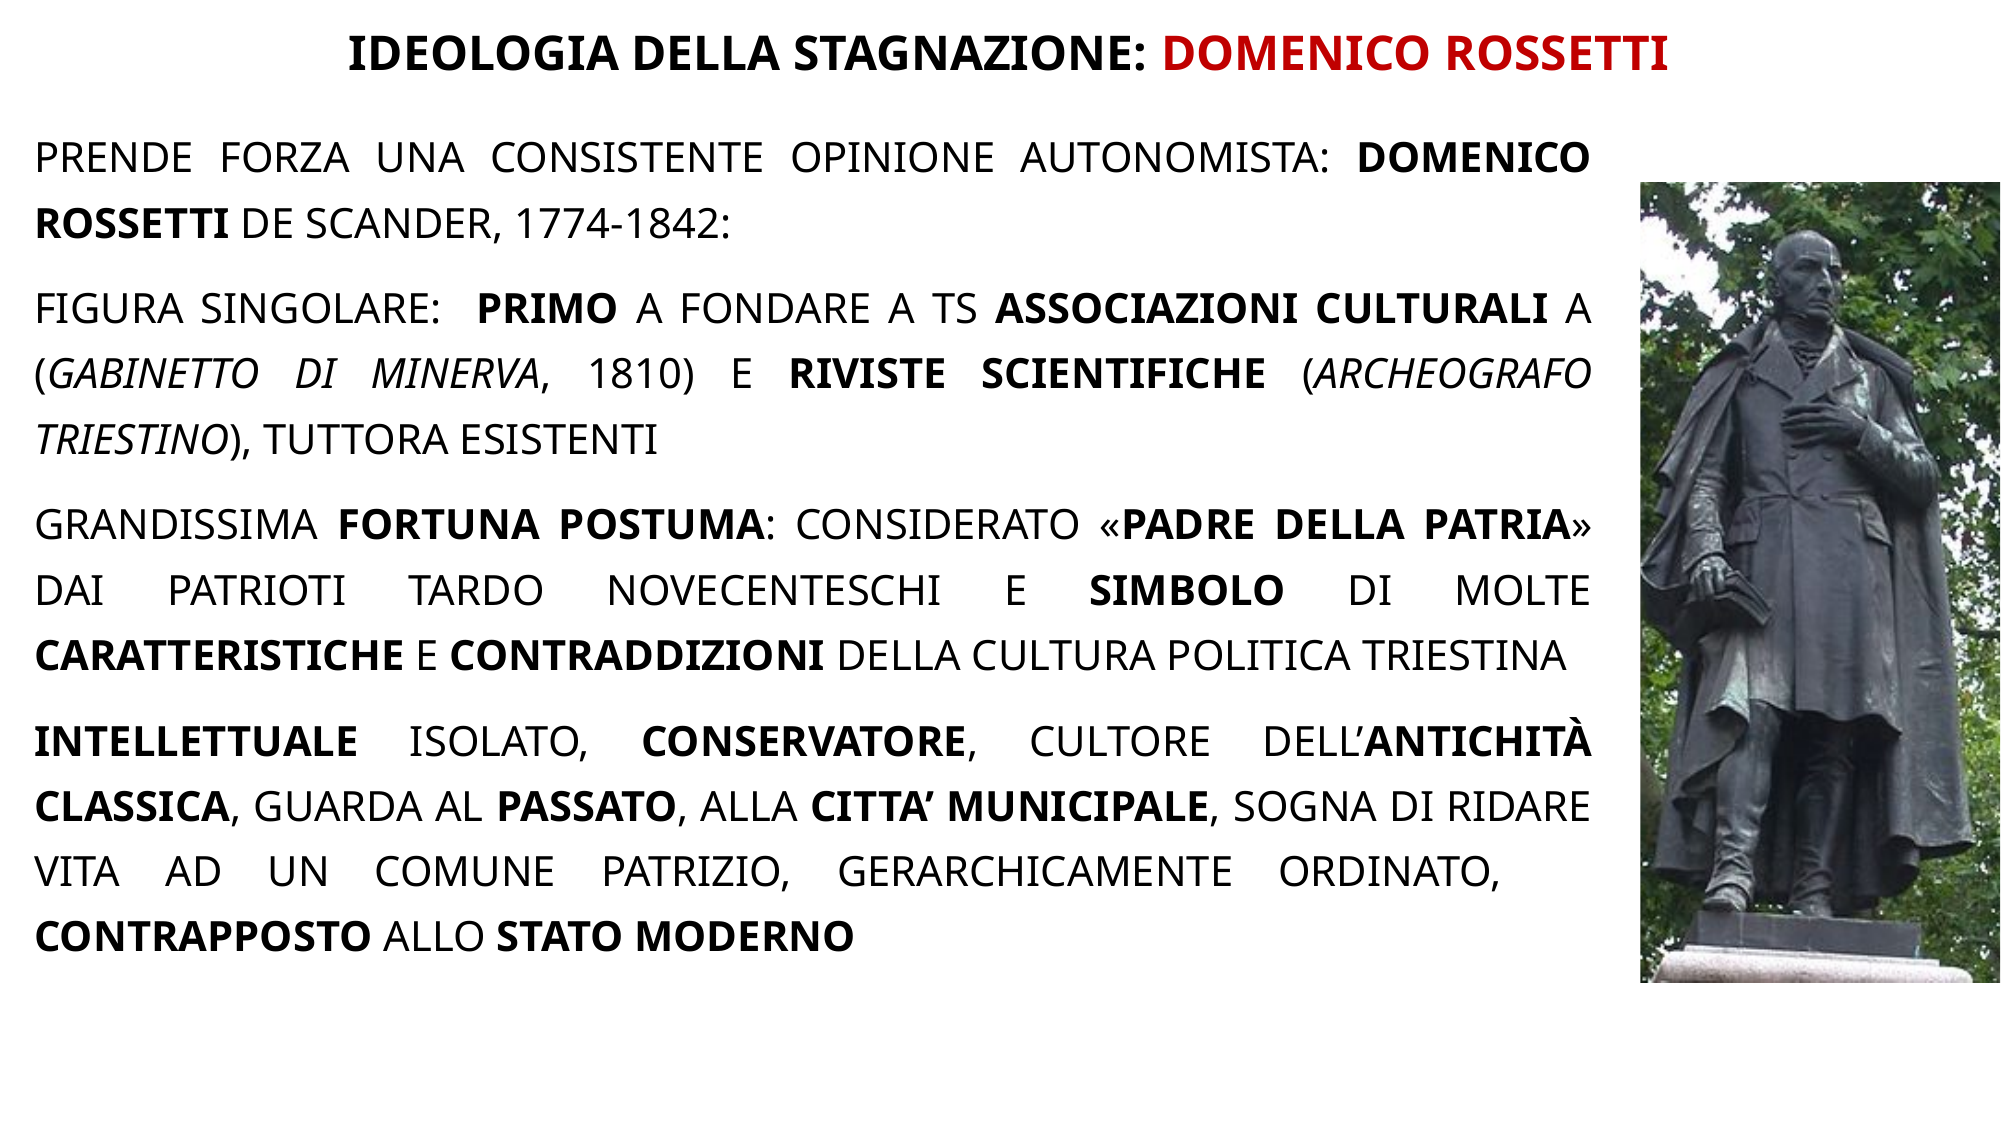

# IDEOLOGIA DELLA STAGNAZIONE: DOMENICO ROSSETTI
PRENDE FORZA UNA CONSISTENTE OPINIONE AUTONOMISTA: DOMENICO ROSSETTI DE SCANDER, 1774-1842:
FIGURA SINGOLARE: PRIMO A FONDARE A TS ASSOCIAZIONI CULTURALI A (GABINETTO DI MINERVA, 1810) E RIVISTE SCIENTIFICHE (ARCHEOGRAFO TRIESTINO), TUTTORA ESISTENTI
GRANDISSIMA FORTUNA POSTUMA: CONSIDERATO «PADRE DELLA PATRIA» DAI PATRIOTI TARDO NOVECENTESCHI E SIMBOLO DI MOLTE CARATTERISTICHE E CONTRADDIZIONI DELLA CULTURA POLITICA TRIESTINA
INTELLETTUALE ISOLATO, CONSERVATORE, CULTORE DELL’ANTICHITÀ CLASSICA, GUARDA AL PASSATO, ALLA CITTA’ MUNICIPALE, SOGNA DI RIDARE VITA AD UN COMUNE PATRIZIO, GERARCHICAMENTE ORDINATO, CONTRAPPOSTO ALLO STATO MODERNO